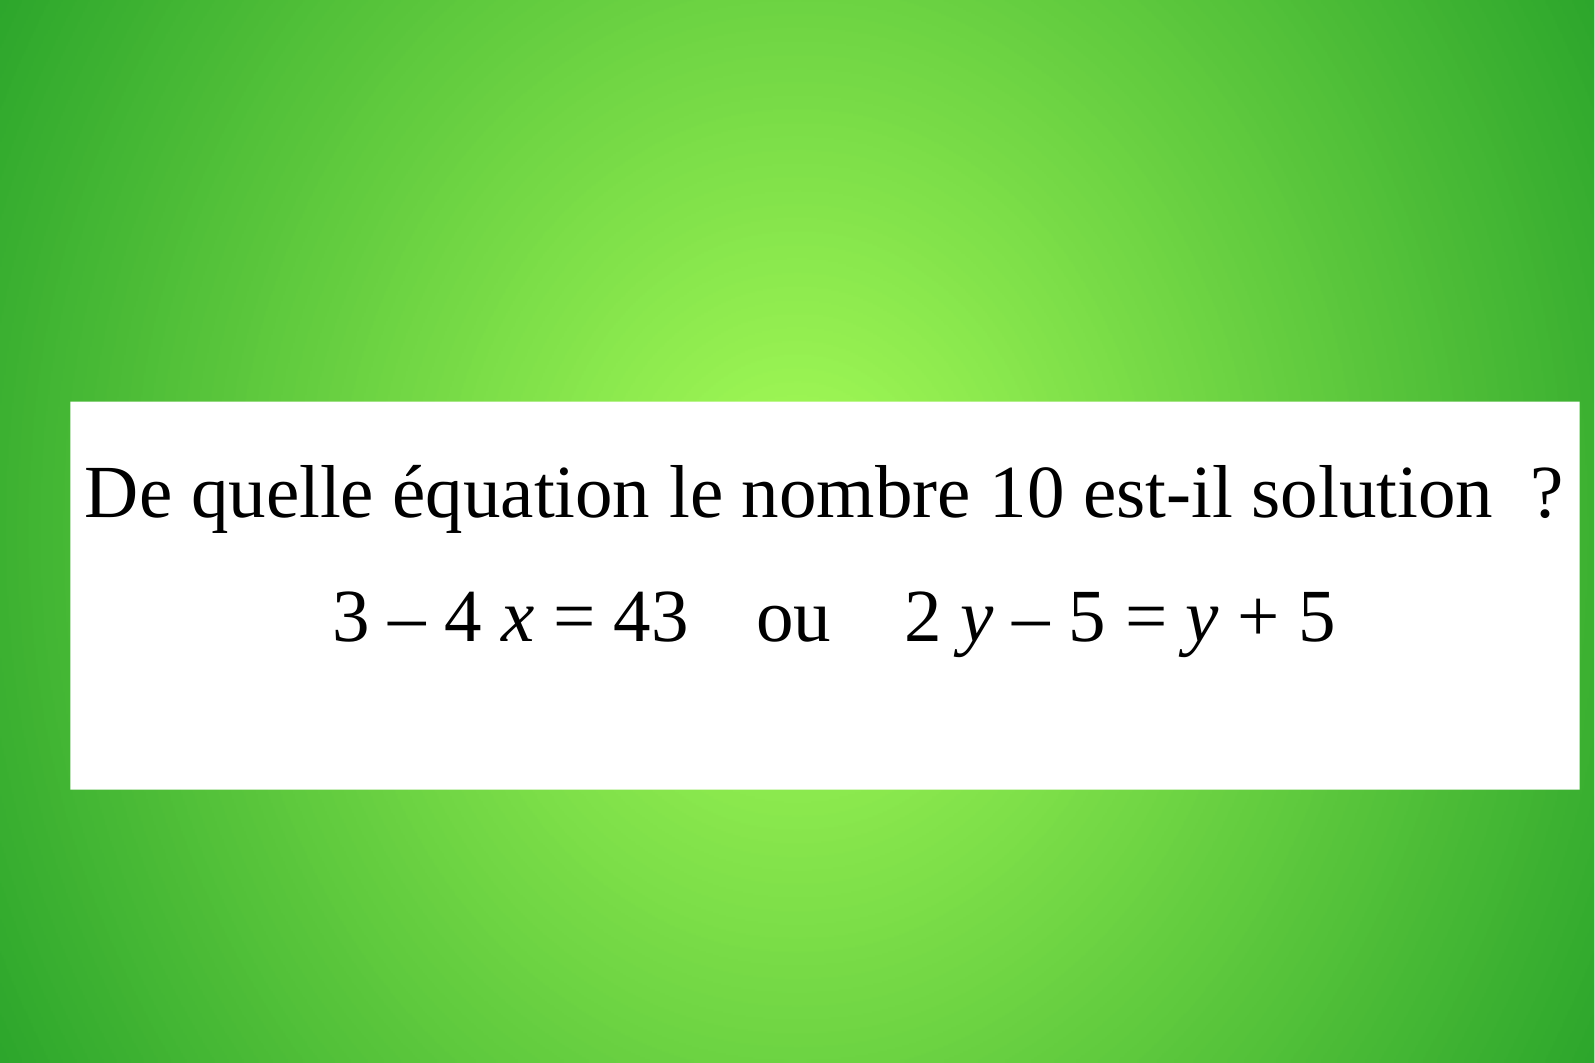

De quelle équation le nombre 10 est-il solution  ?
 3 – 4 x = 43	ou	2 y – 5 = y + 5